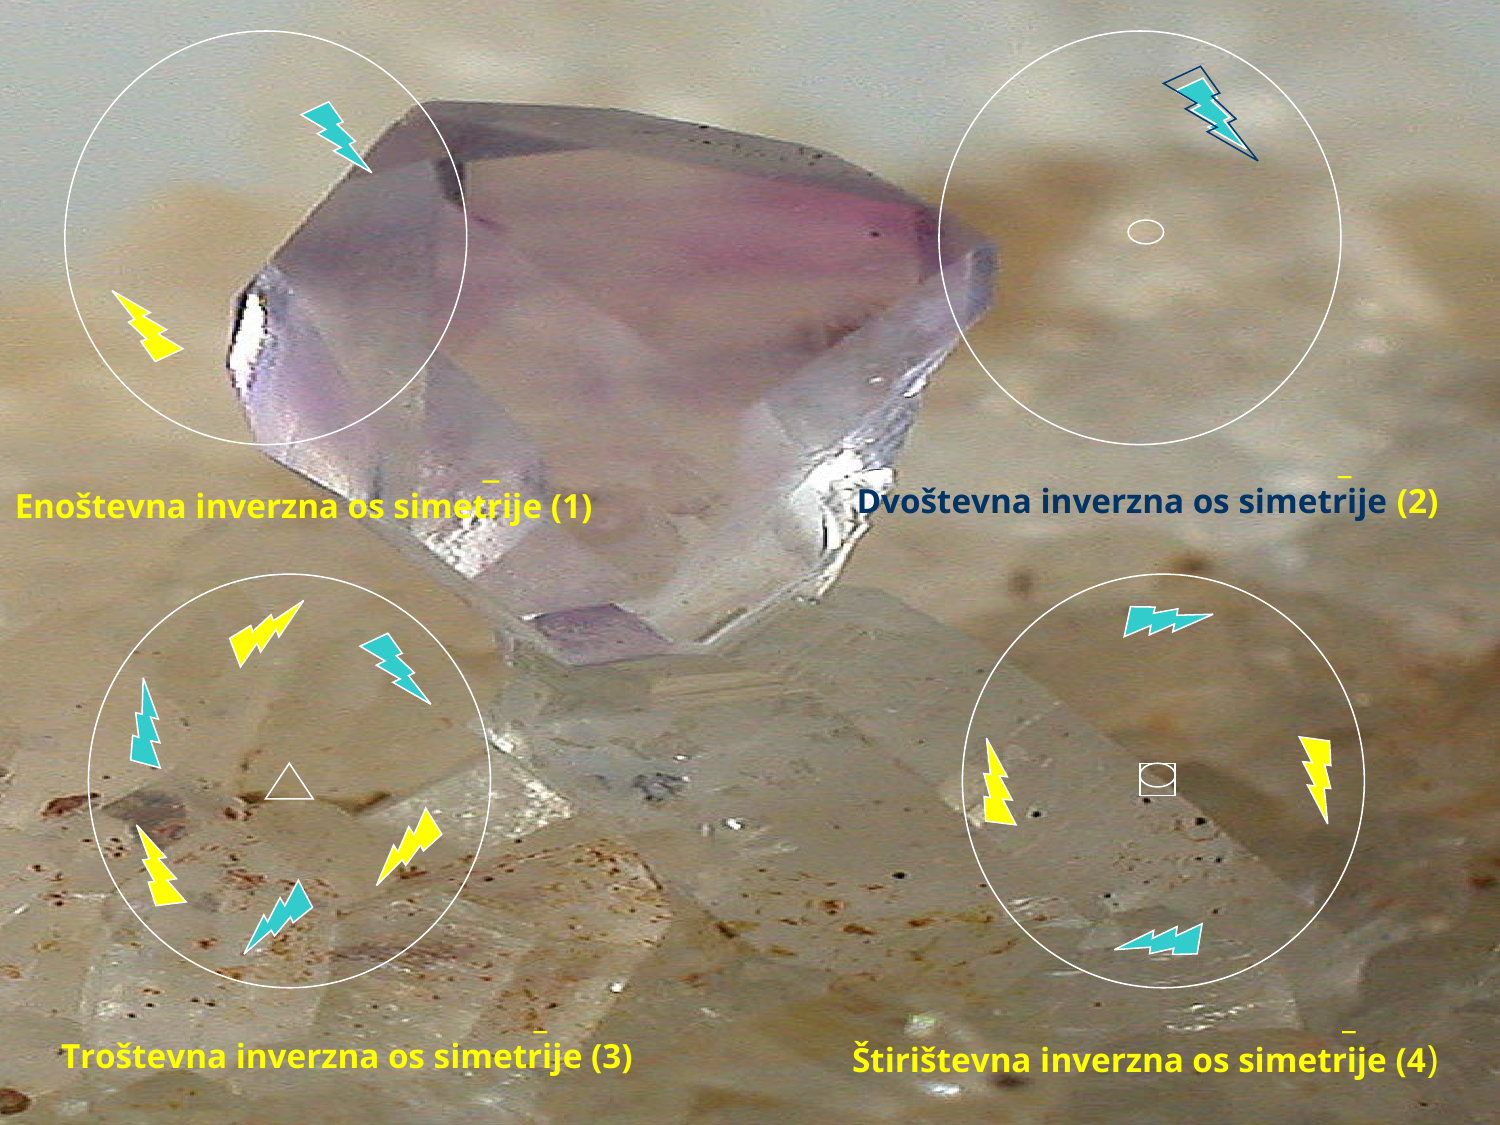

_
Enoštevna inverzna os simetrije (1)
 _
Dvoštevna inverzna os simetrije (2)
 _
Troštevna inverzna os simetrije (3)
 _
Štirištevna inverzna os simetrije (4)